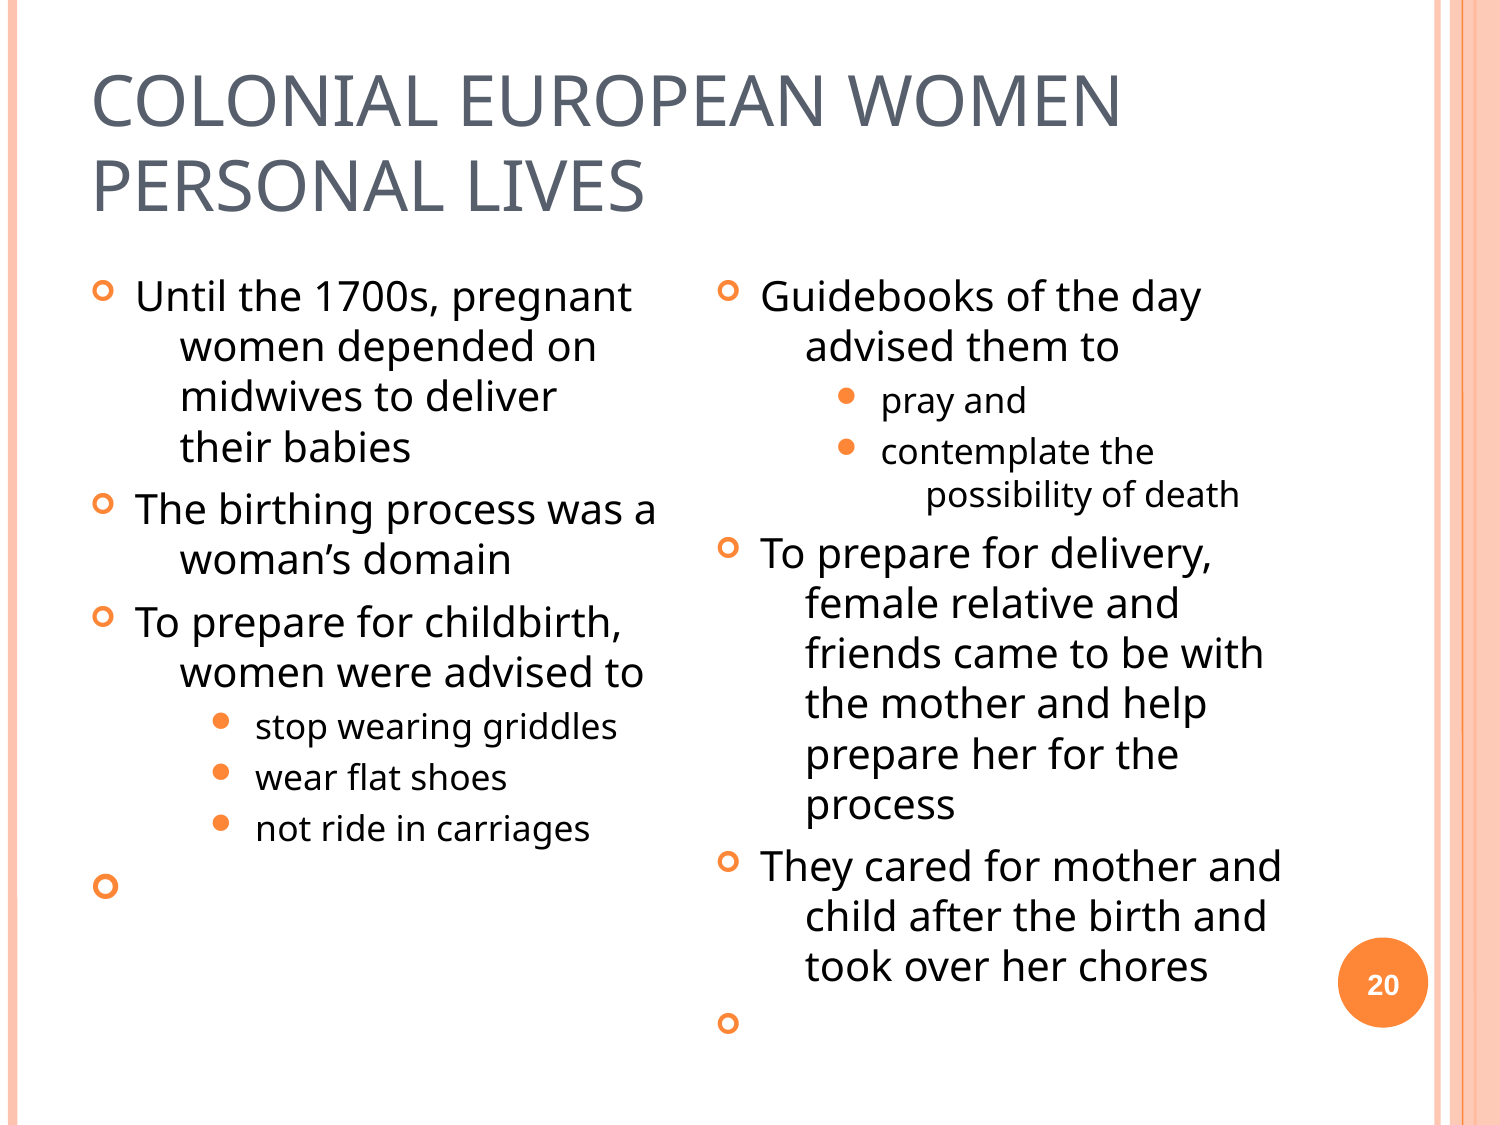

# Colonial European Women Personal Lives
Until the 1700s, pregnant women depended on midwives to deliver their babies
The birthing process was a woman’s domain
To prepare for childbirth, women were advised to
stop wearing griddles
wear flat shoes
not ride in carriages
Guidebooks of the day advised them to
pray and
contemplate the possibility of death
To prepare for delivery, female relative and friends came to be with the mother and help prepare her for the process
They cared for mother and child after the birth and took over her chores